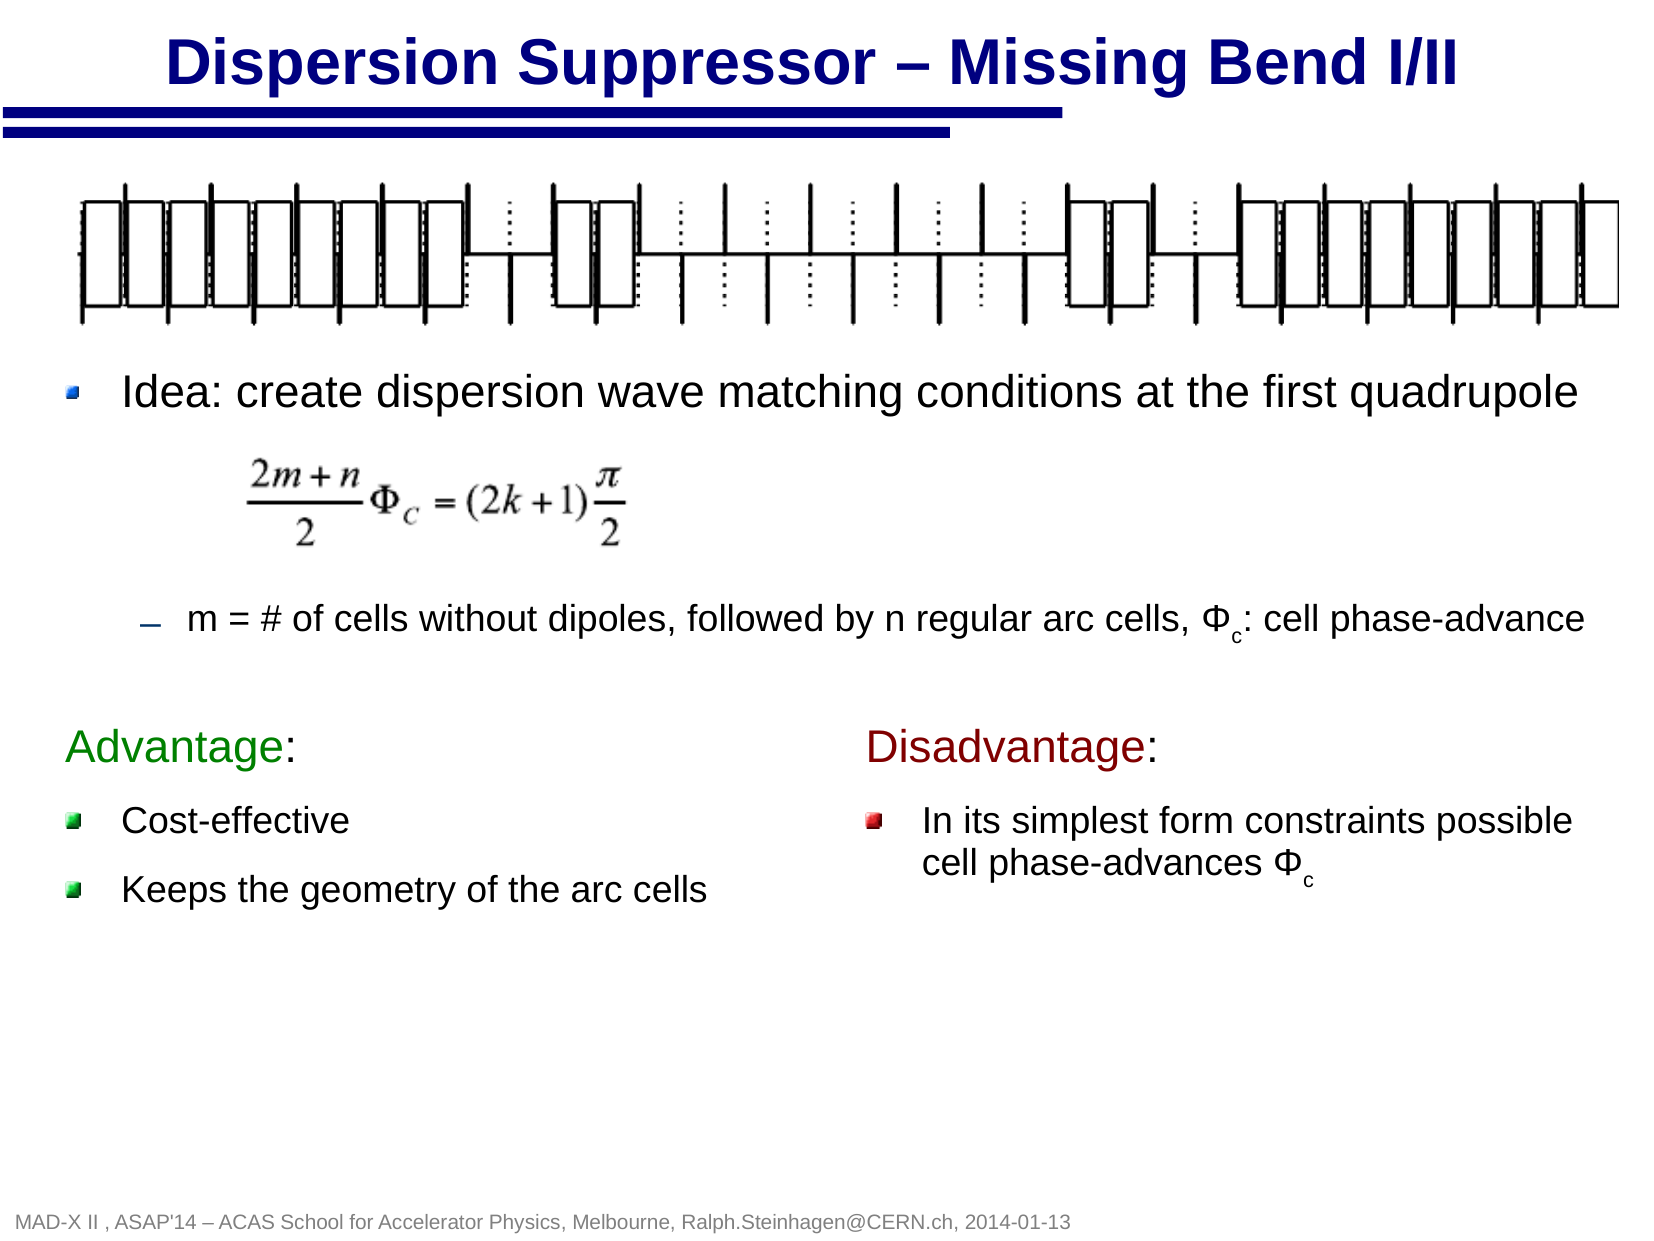

# Dispersion Suppressor – Missing Bend I/II
Idea: create dispersion wave matching conditions at the first quadrupole
m = # of cells without dipoles, followed by n regular arc cells, Φc: cell phase-advance
Advantage:
Cost-effective
Keeps the geometry of the arc cells
Disadvantage:
In its simplest form constraints possible cell phase-advances Φc